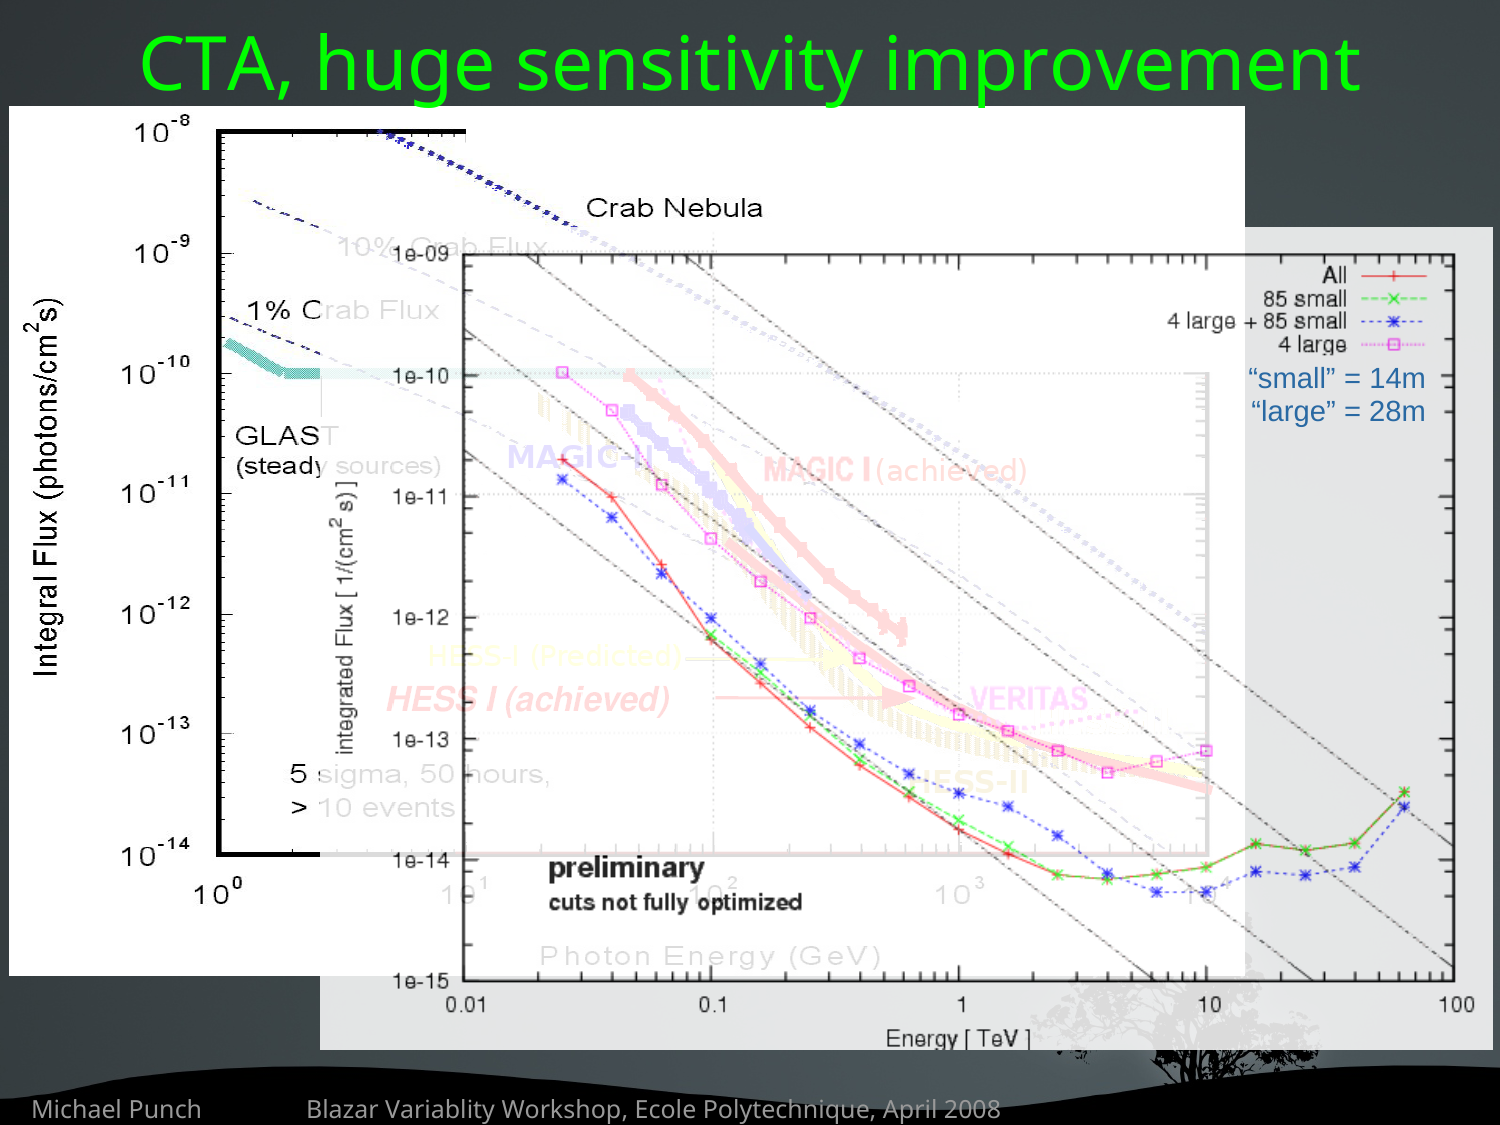

# CTA, huge sensitivity improvement
“small” = 14m
“large” = 28m